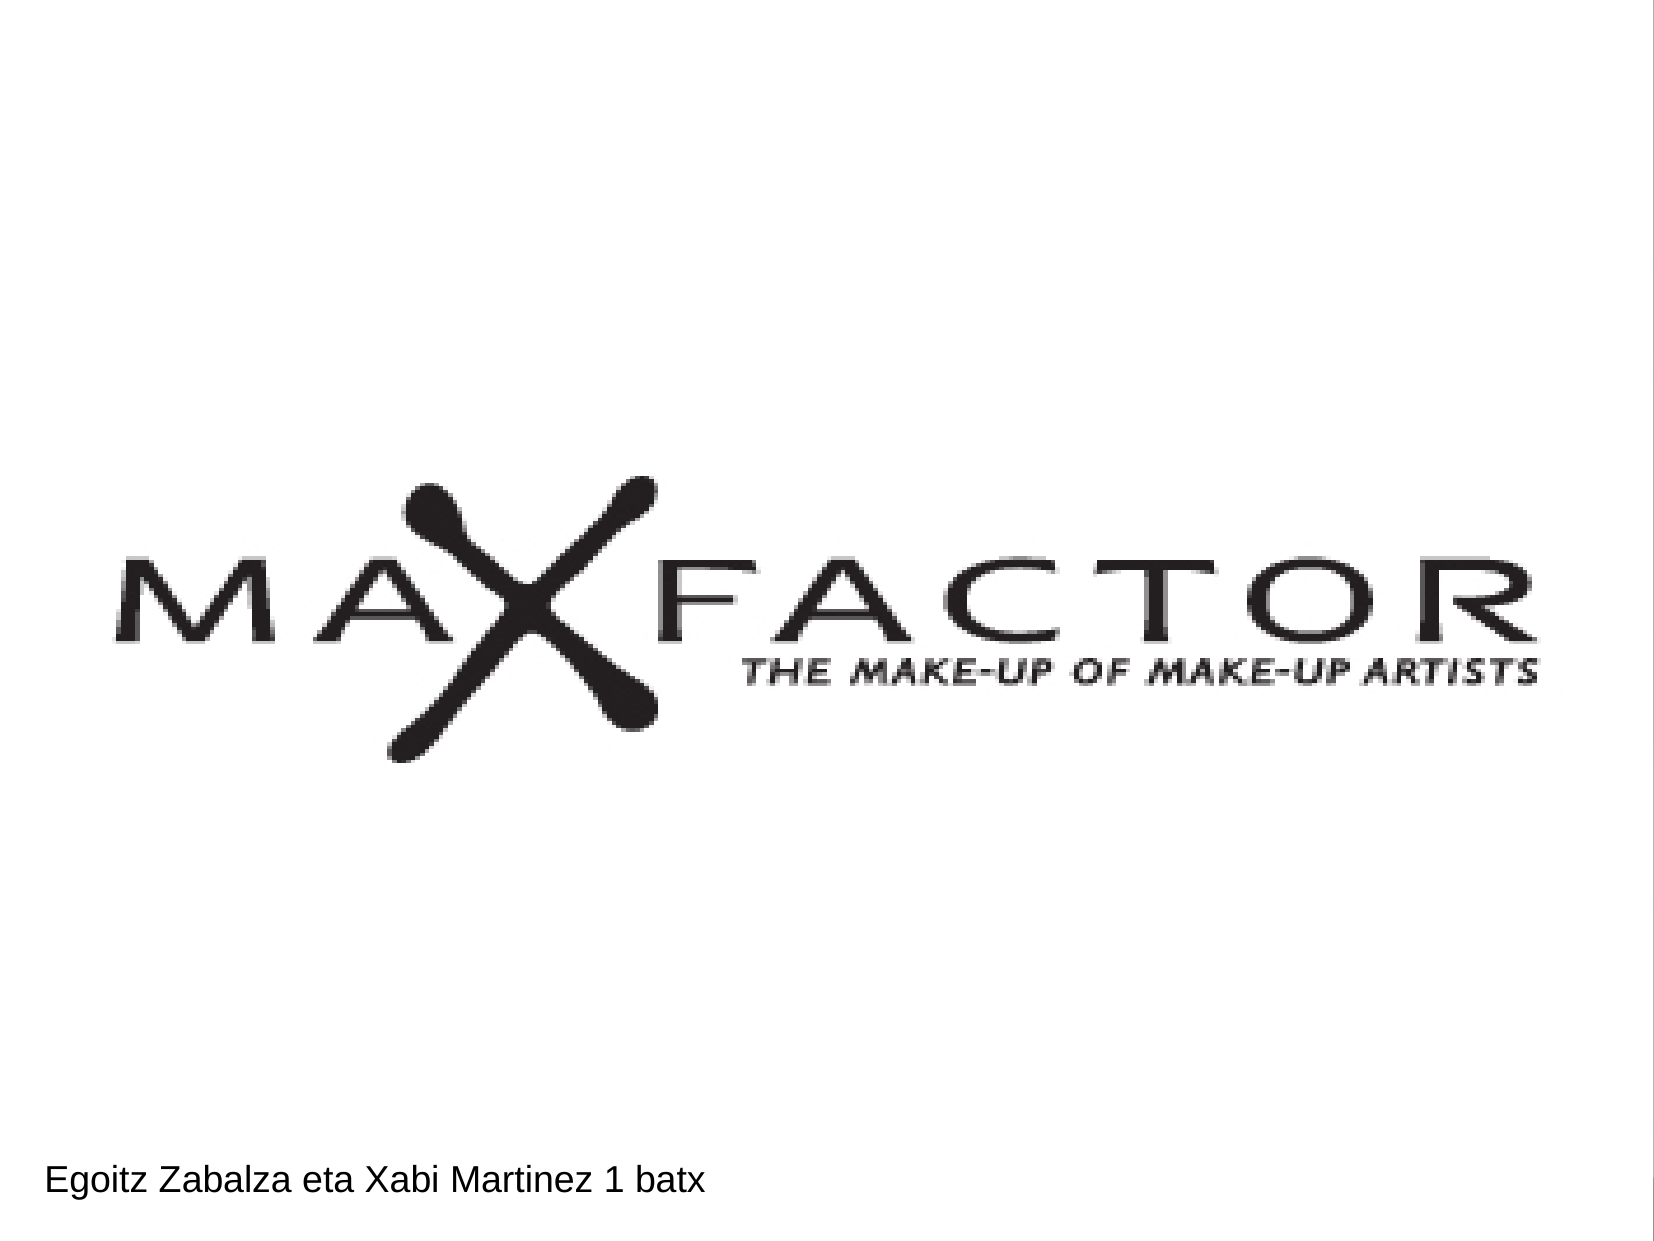

#
Egoitz Zabalza eta Xabi Martinez 1 batx